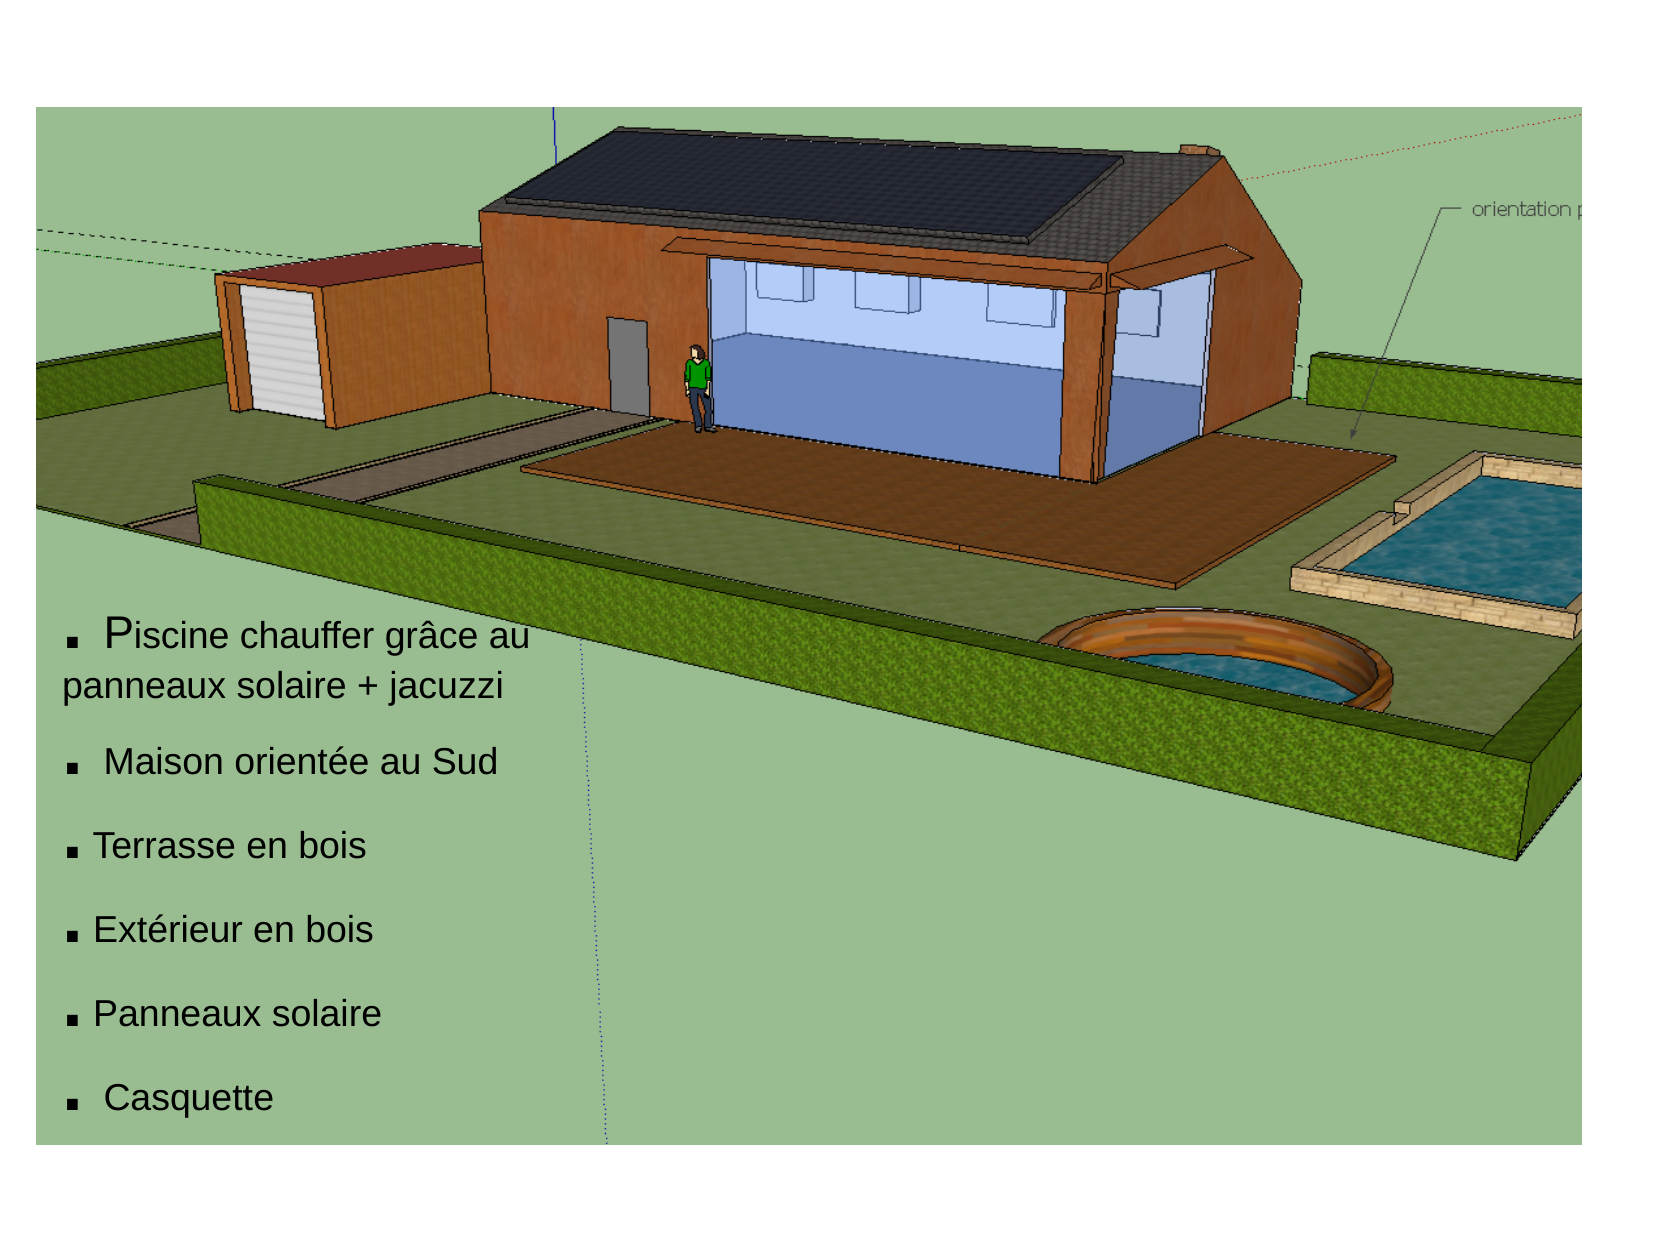

. Piscine chauffer grâce au panneaux solaire + jacuzzi
. Maison orientée au Sud
. Terrasse en bois
. Extérieur en bois
. Panneaux solaire
. Casquette